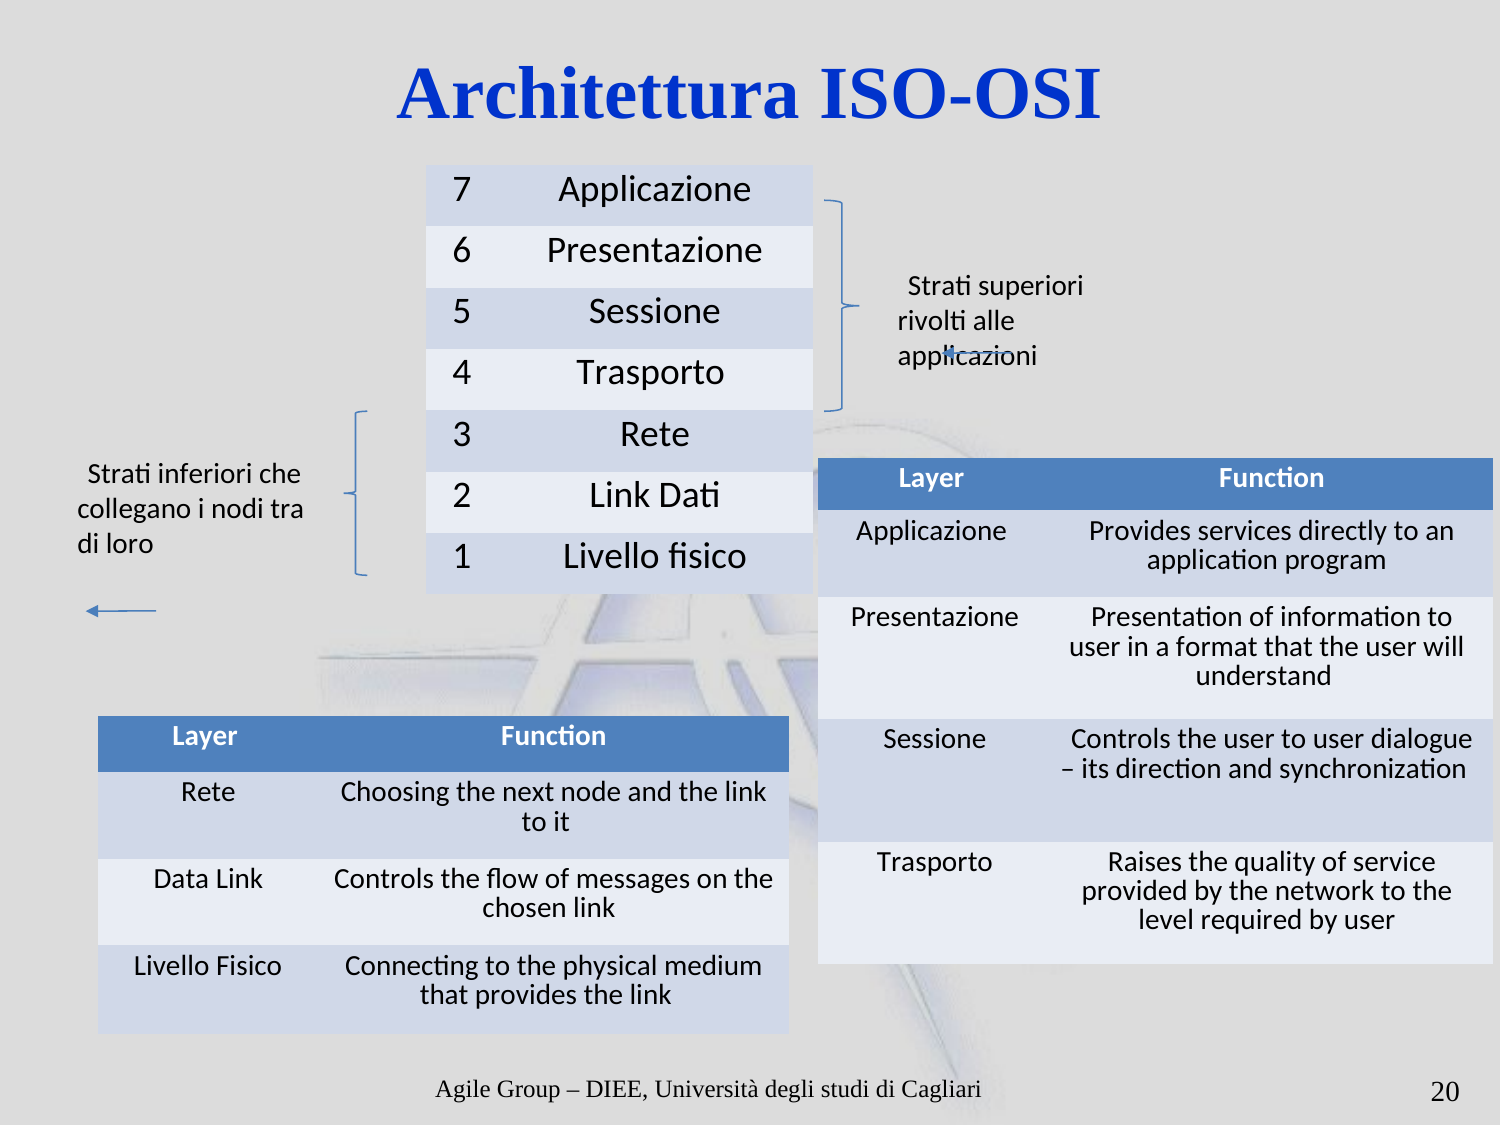

# Architettura ISO-OSI
| 7 | Applicazione |
| --- | --- |
| 6 | Presentazione |
| 5 | Sessione |
| 4 | Trasporto |
| 3 | Rete |
| 2 | Link Dati |
| 1 | Livello fisico |
Strati superiori rivolti alle applicazioni
Strati inferiori che collegano i nodi tra di loro
| Layer | Function |
| --- | --- |
| Applicazione | Provides services directly to an application program |
| Presentazione | Presentation of information to user in a format that the user will understand |
| Sessione | Controls the user to user dialogue – its direction and synchronization |
| Trasporto | Raises the quality of service provided by the network to the level required by user |
| Layer | Function |
| --- | --- |
| Rete | Choosing the next node and the link to it |
| Data Link | Controls the flow of messages on the chosen link |
| Livello Fisico | Connecting to the physical medium that provides the link |
20